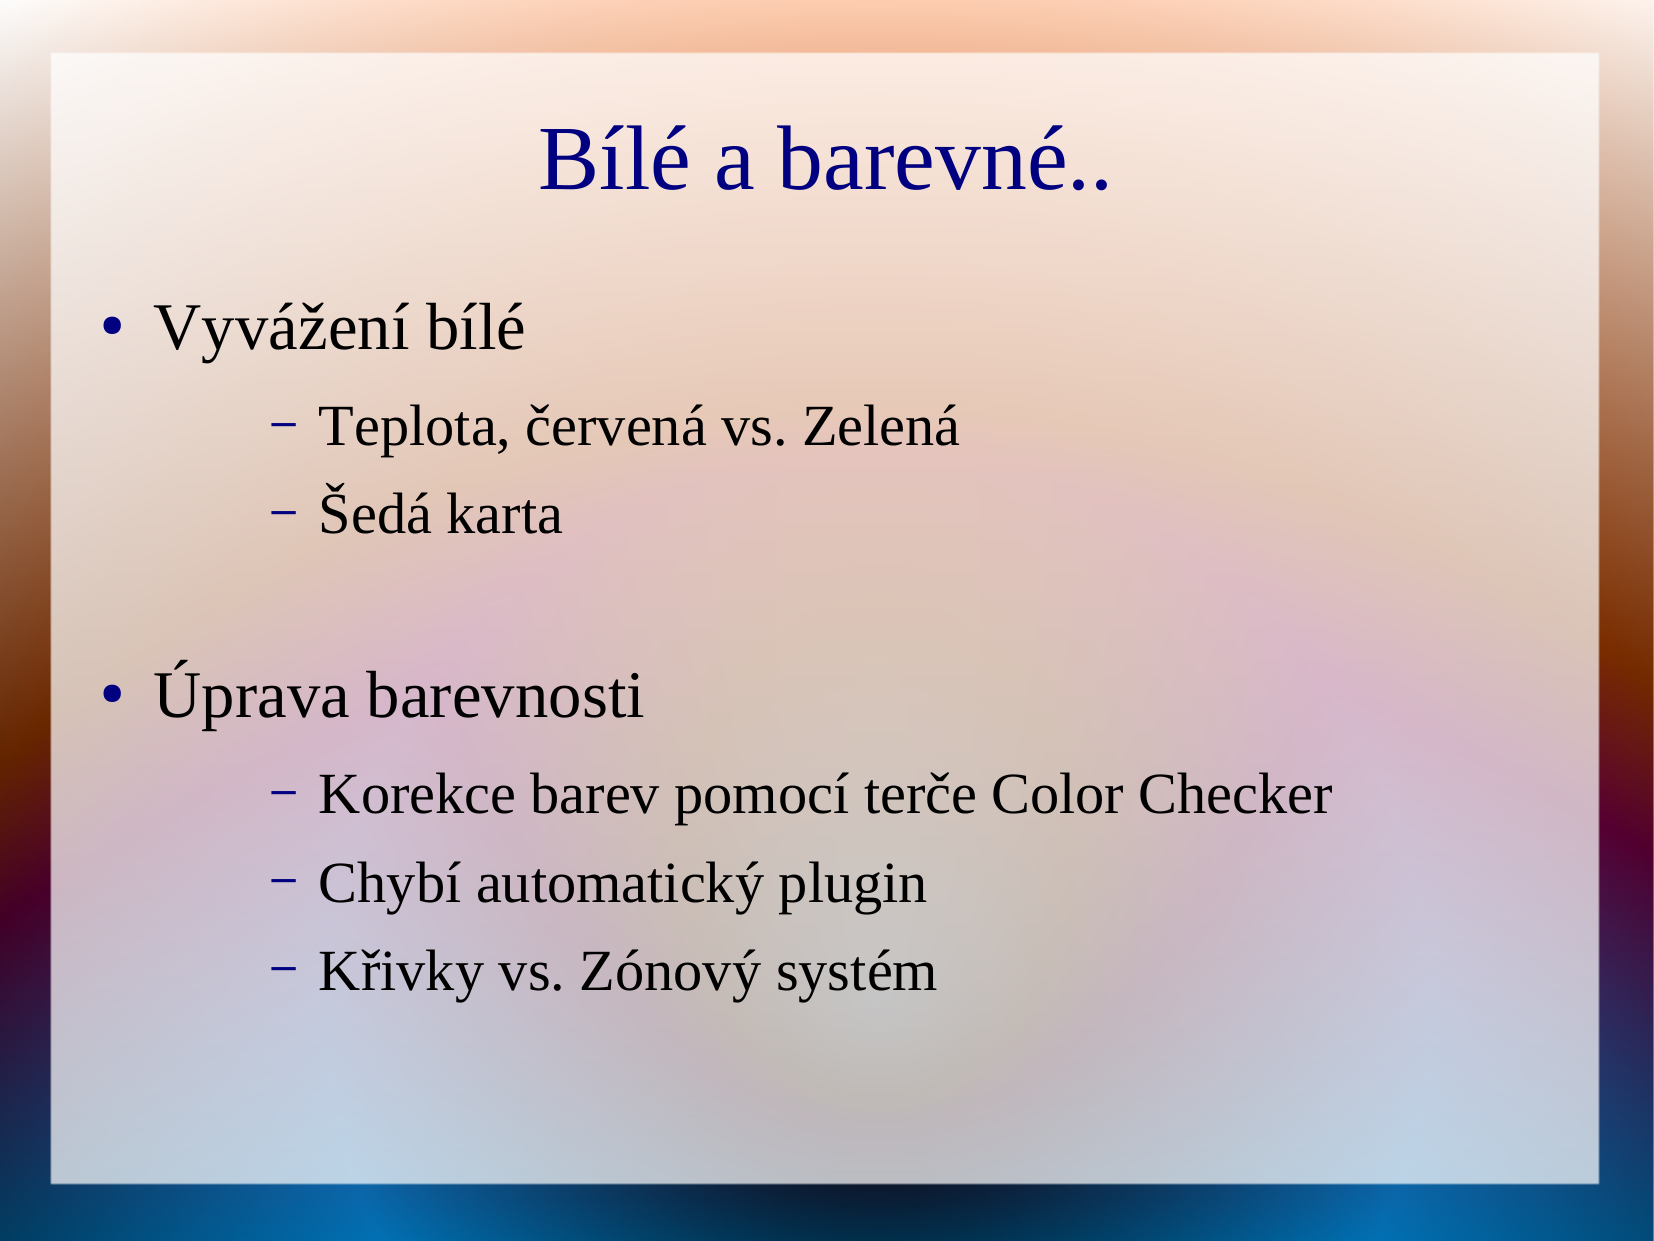

# Bílé a barevné..
Vyvážení bílé
Teplota, červená vs. Zelená
Šedá karta
Úprava barevnosti
Korekce barev pomocí terče Color Checker
Chybí automatický plugin
Křivky vs. Zónový systém